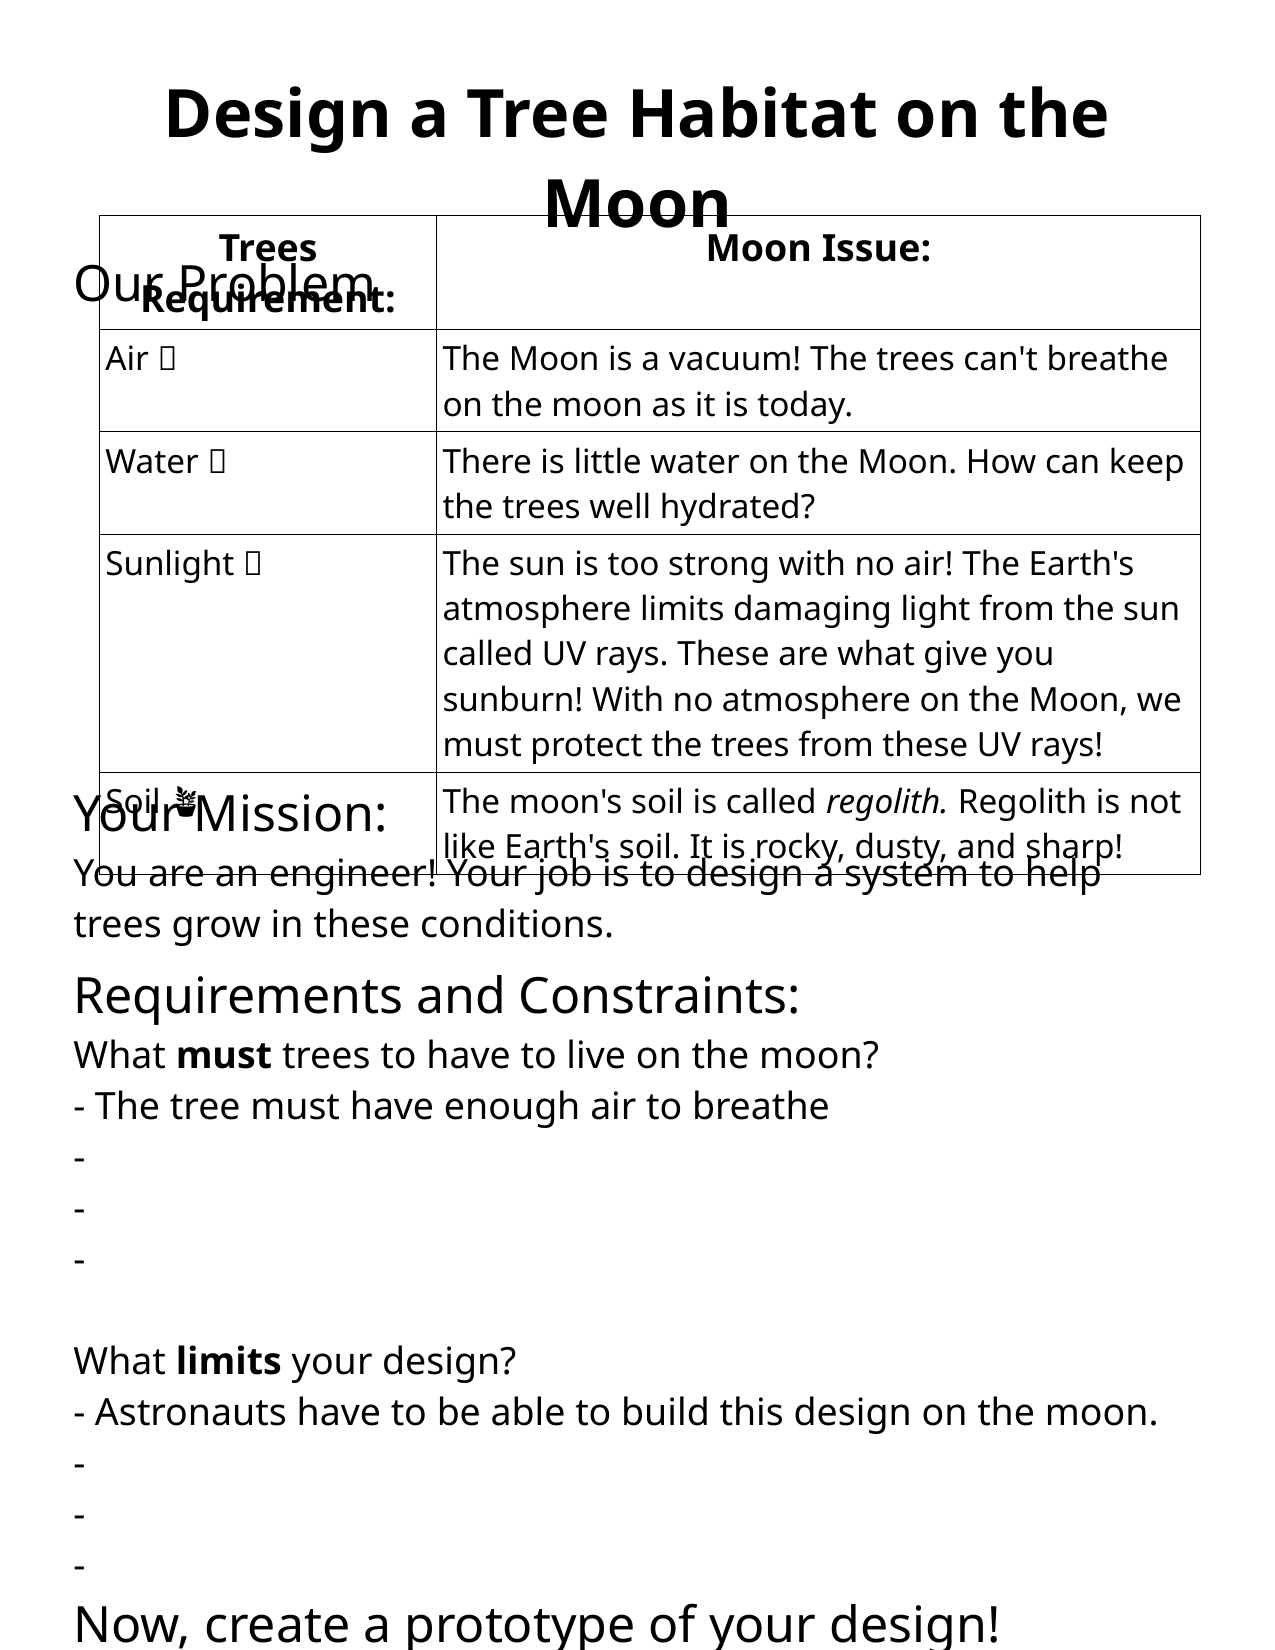

Design a Tree Habitat on the Moon
Our Problem
| Trees Requirement: | Moon Issue: |
| --- | --- |
| Air 🍃 | The Moon is a vacuum! The trees can't breathe on the moon as it is today. |
| Water 🌊 | There is little water on the Moon. How can keep the trees well hydrated? |
| Sunlight 🌞 | The sun is too strong with no air! The Earth's atmosphere limits damaging light from the sun called UV rays. These are what give you sunburn! With no atmosphere on the Moon, we must protect the trees from these UV rays! |
| Soil 🪴 | The moon's soil is called regolith. Regolith is not like Earth's soil. It is rocky, dusty, and sharp! |
Your Mission:
You are an engineer! Your job is to design a system to help trees grow in these conditions.
Requirements and Constraints:
What must trees to have to live on the moon?
- The tree must have enough air to breathe
-
-
-
What limits your design?
- Astronauts have to be able to build this design on the moon.
-
-
-
Now, create a prototype of your design!